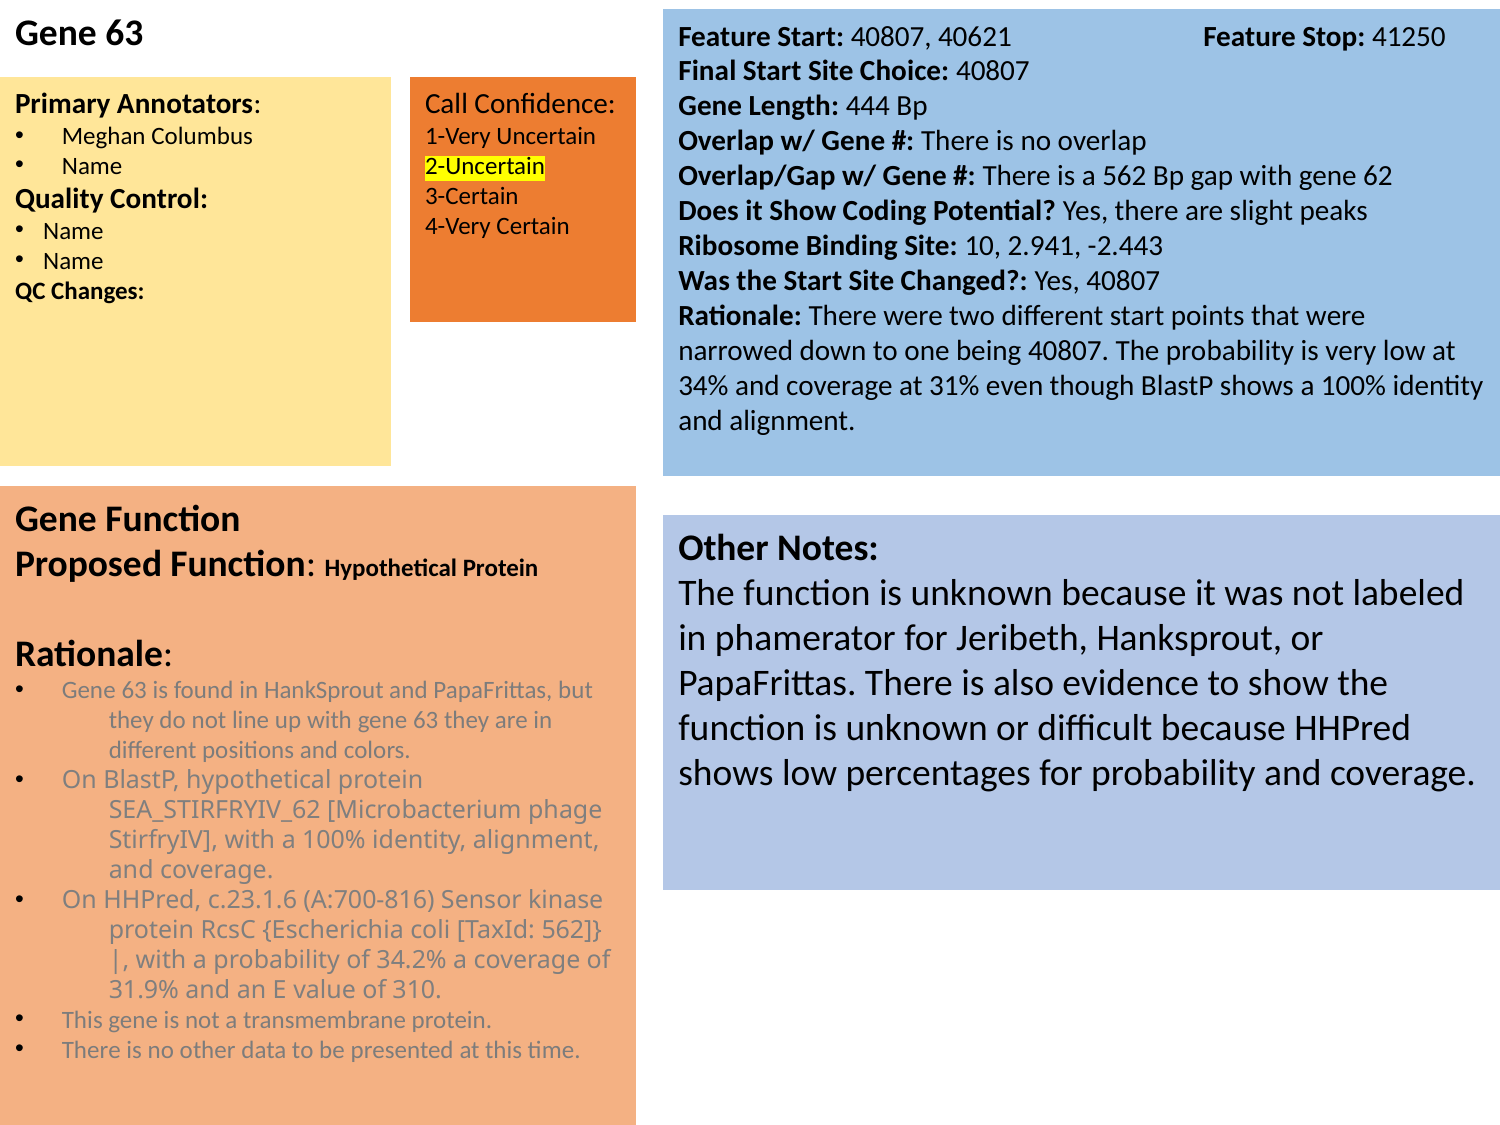

Gene 63
Feature Start: 40807, 40621 			Feature Stop: 41250
Final Start Site Choice: 40807
Gene Length: 444 Bp
Overlap w/ Gene #: There is no overlap
Overlap/Gap w/ Gene #: There is a 562 Bp gap with gene 62
Does it Show Coding Potential? Yes, there are slight peaks
Ribosome Binding Site: 10, 2.941, -2.443
Was the Start Site Changed?: Yes, 40807
Rationale: There were two different start points that were narrowed down to one being 40807. The probability is very low at 34% and coverage at 31% even though BlastP shows a 100% identity and alignment.
Primary Annotators:
Meghan Columbus
Name
Quality Control:
Name
Name
QC Changes:
Call Confidence:
1-Very Uncertain
2-Uncertain
3-Certain
4-Very Certain
Gene Function
Proposed Function: Hypothetical Protein
Rationale:
Gene 63 is found in HankSprout and PapaFrittas, but they do not line up with gene 63 they are in different positions and colors.
On BlastP, hypothetical protein SEA_STIRFRYIV_62 [Microbacterium phage StirfryIV], with a 100% identity, alignment, and coverage.
On HHPred, c.23.1.6 (A:700-816) Sensor kinase protein RcsC {Escherichia coli [TaxId: 562]} |, with a probability of 34.2% a coverage of 31.9% and an E value of 310.
This gene is not a transmembrane protein.
There is no other data to be presented at this time.
Other Notes:
The function is unknown because it was not labeled in phamerator for Jeribeth, Hanksprout, or PapaFrittas. There is also evidence to show the function is unknown or difficult because HHPred shows low percentages for probability and coverage.